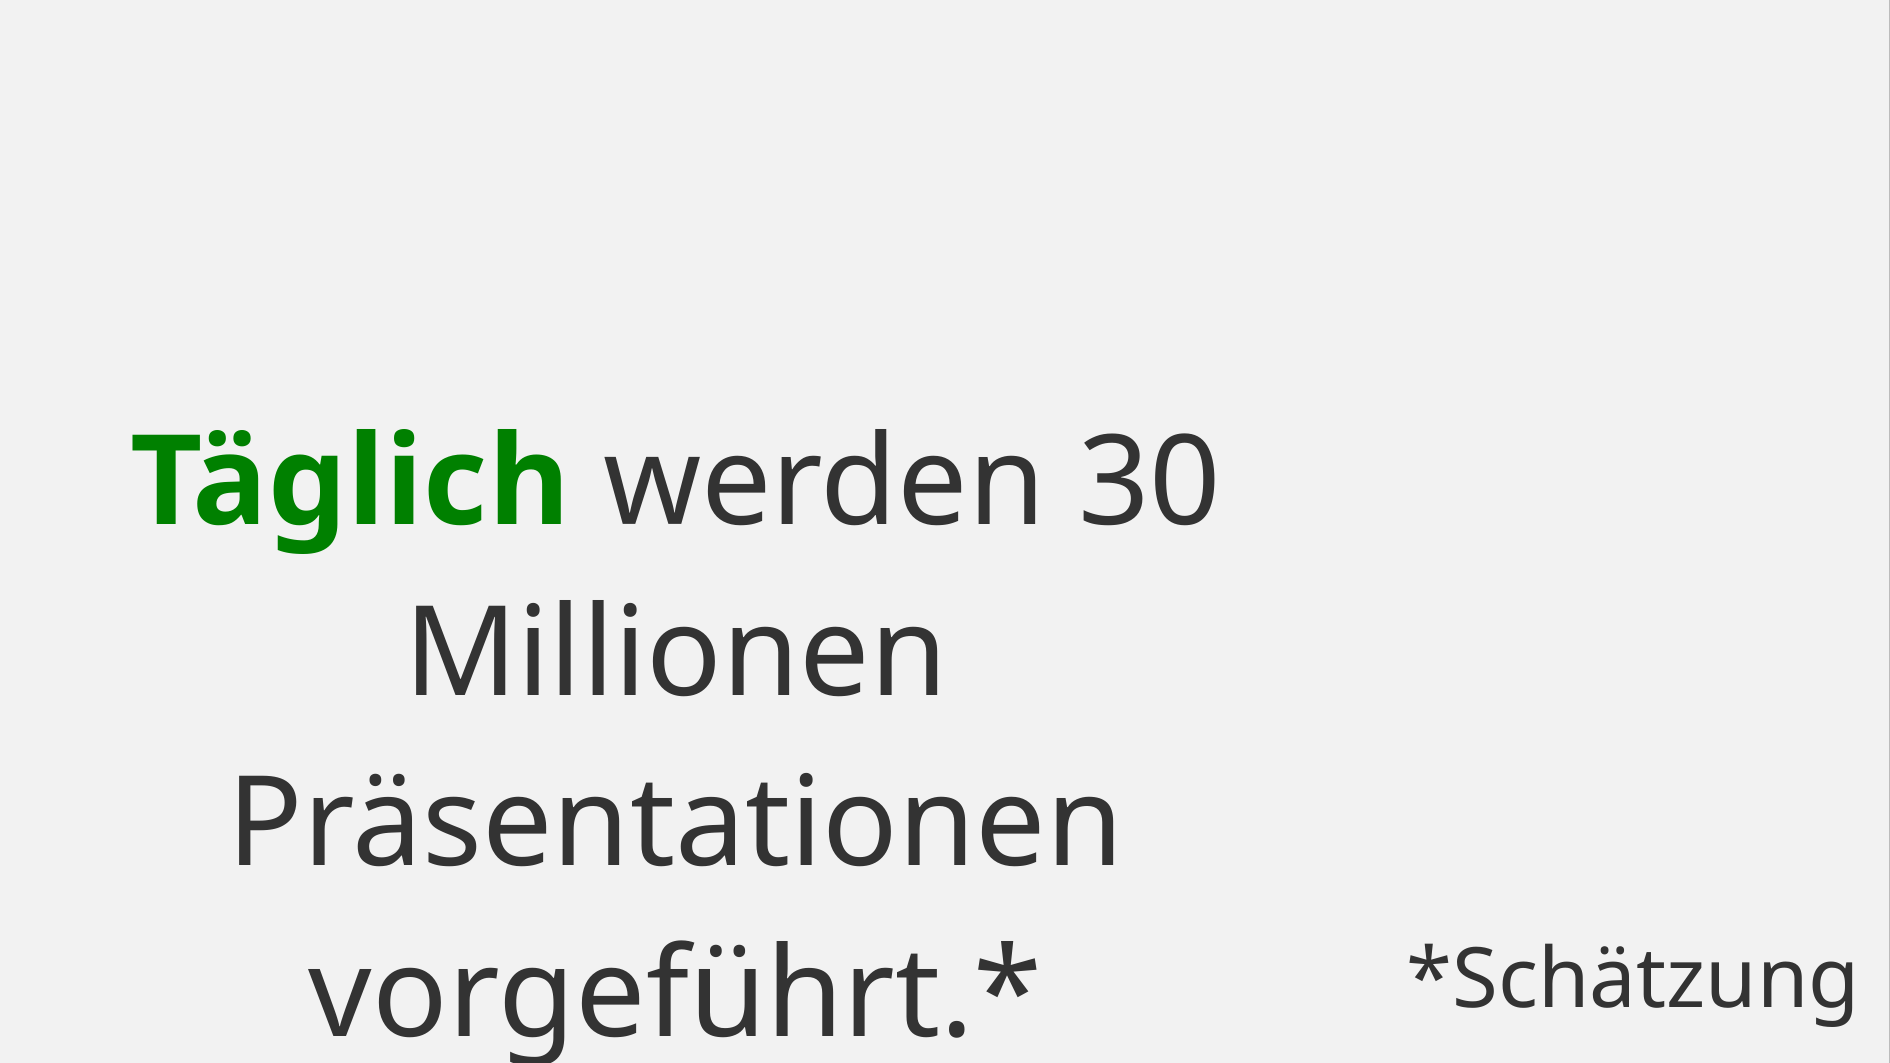

Täglich werden 30 Millionen
Präsentationen vorgeführt.*
*Schätzung